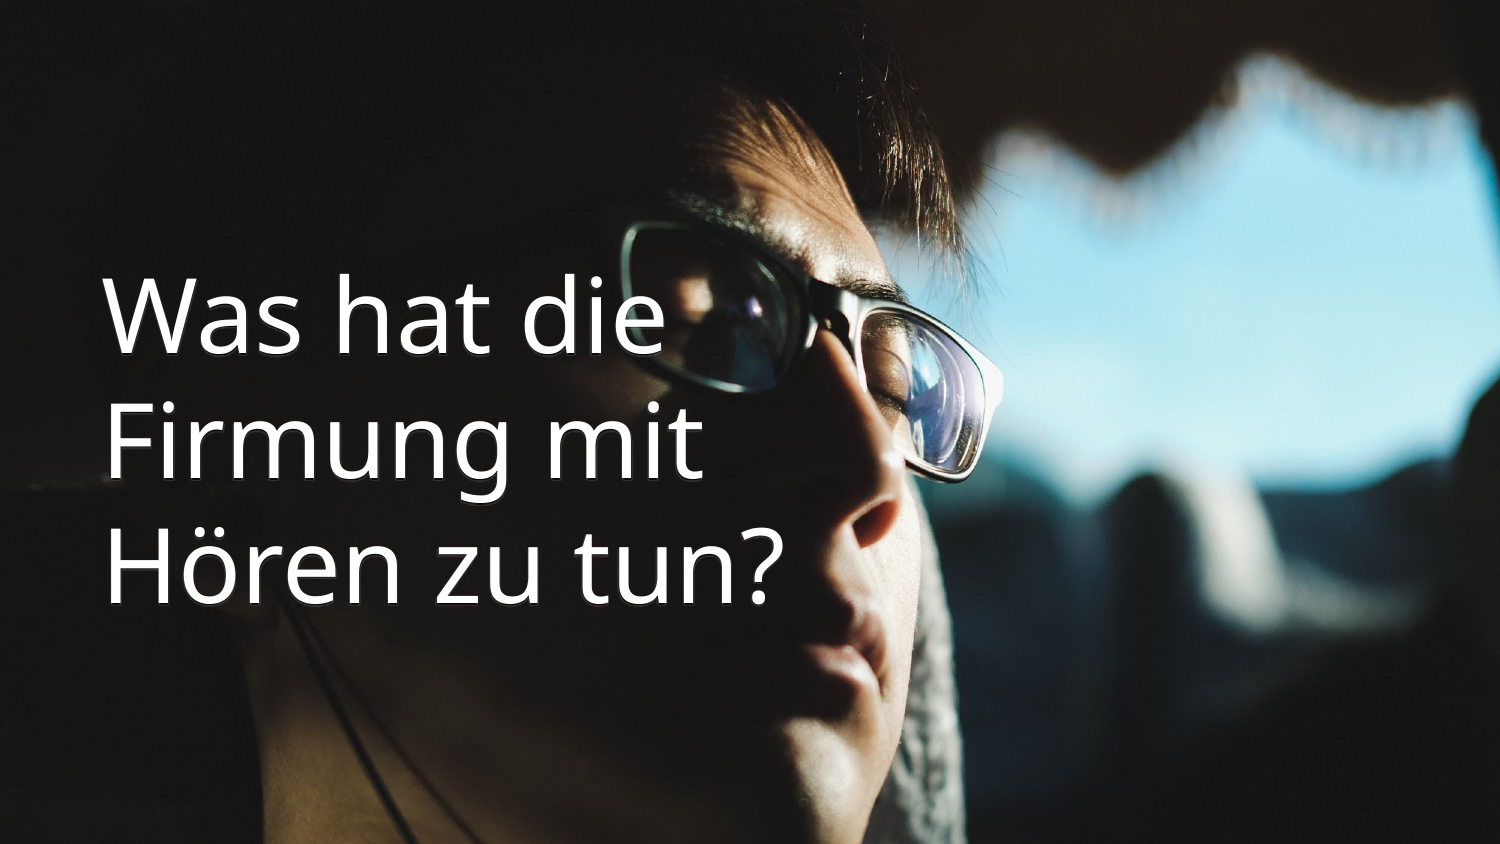

Was hat die Firmung mit Hören zu tun?